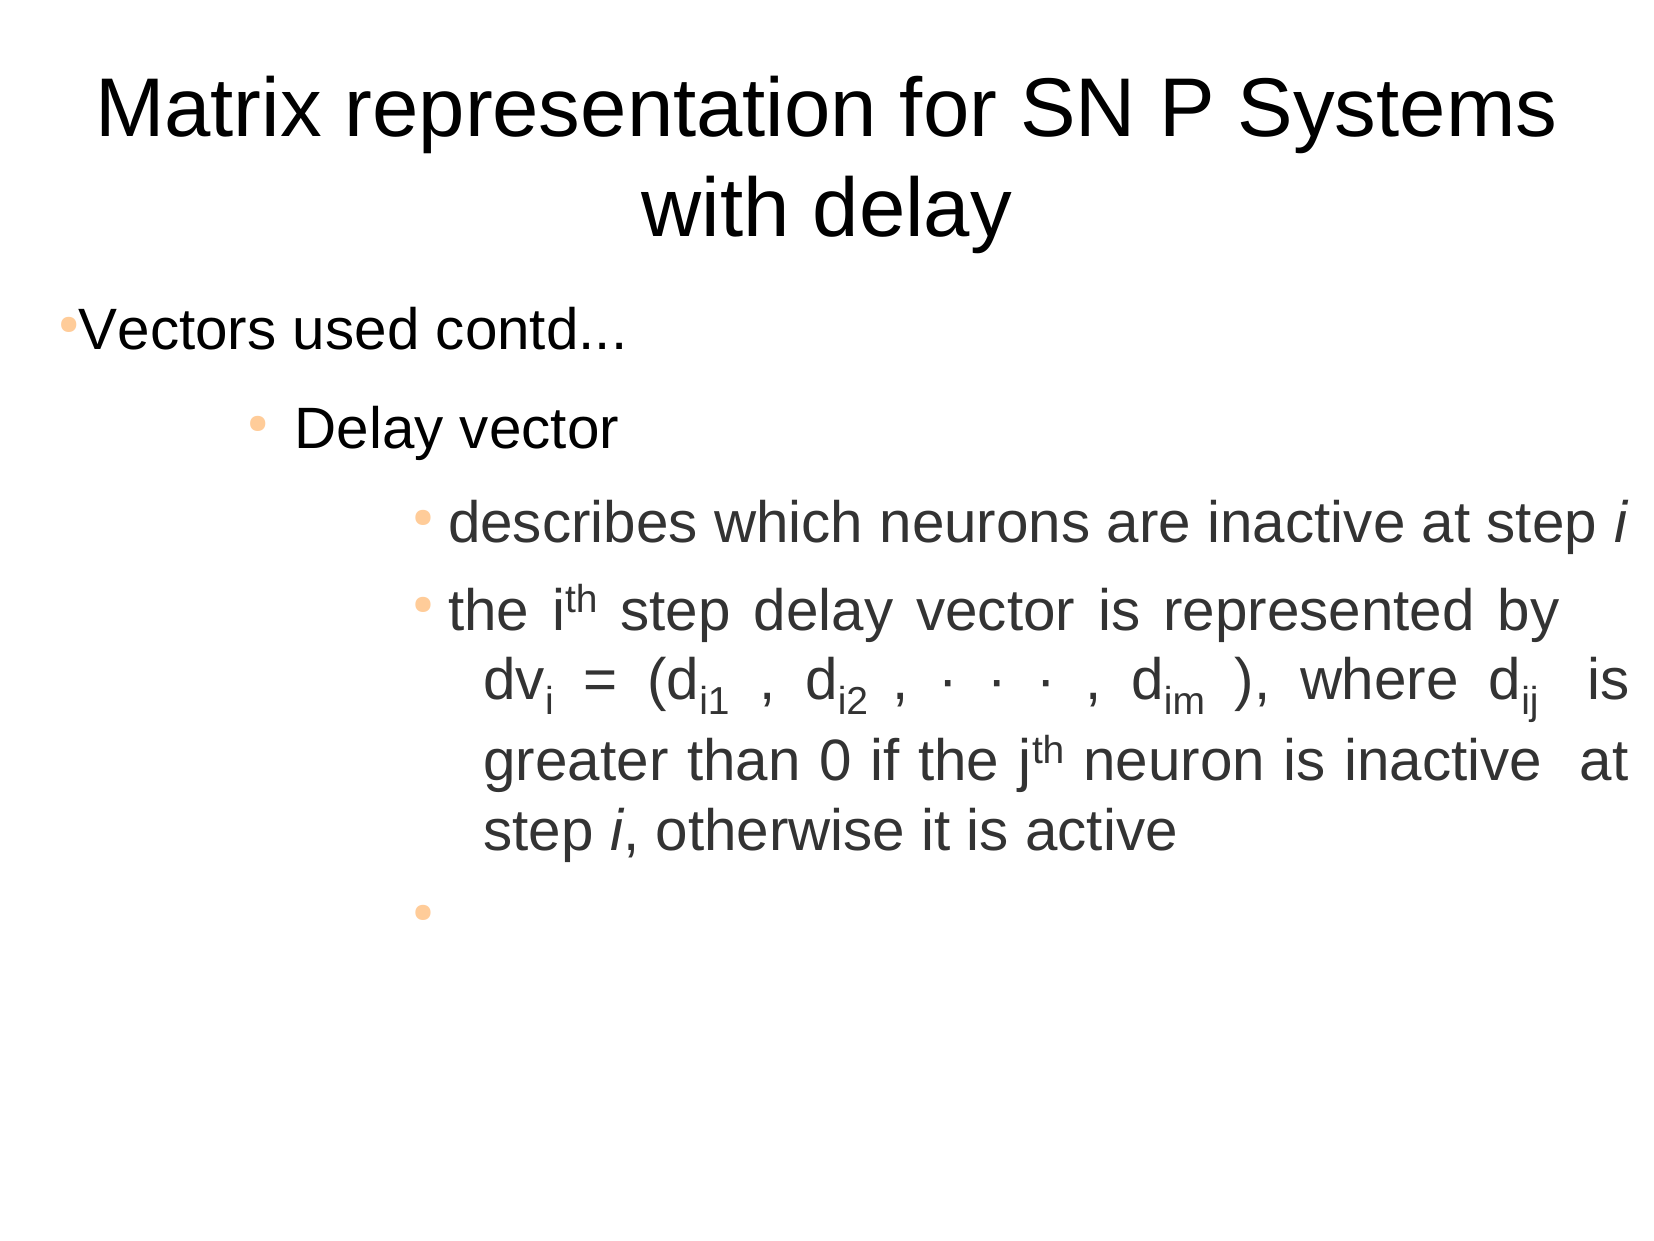

# Matrix representation for SN P Systems with delay
Vectors used contd...
Delay vector
describes which neurons are inactive at step i
the ith step delay vector is represented by dvi = (di1 , di2 , · · · , dim ), where dij is greater than 0 if the jth neuron is inactive at step i, otherwise it is active
12